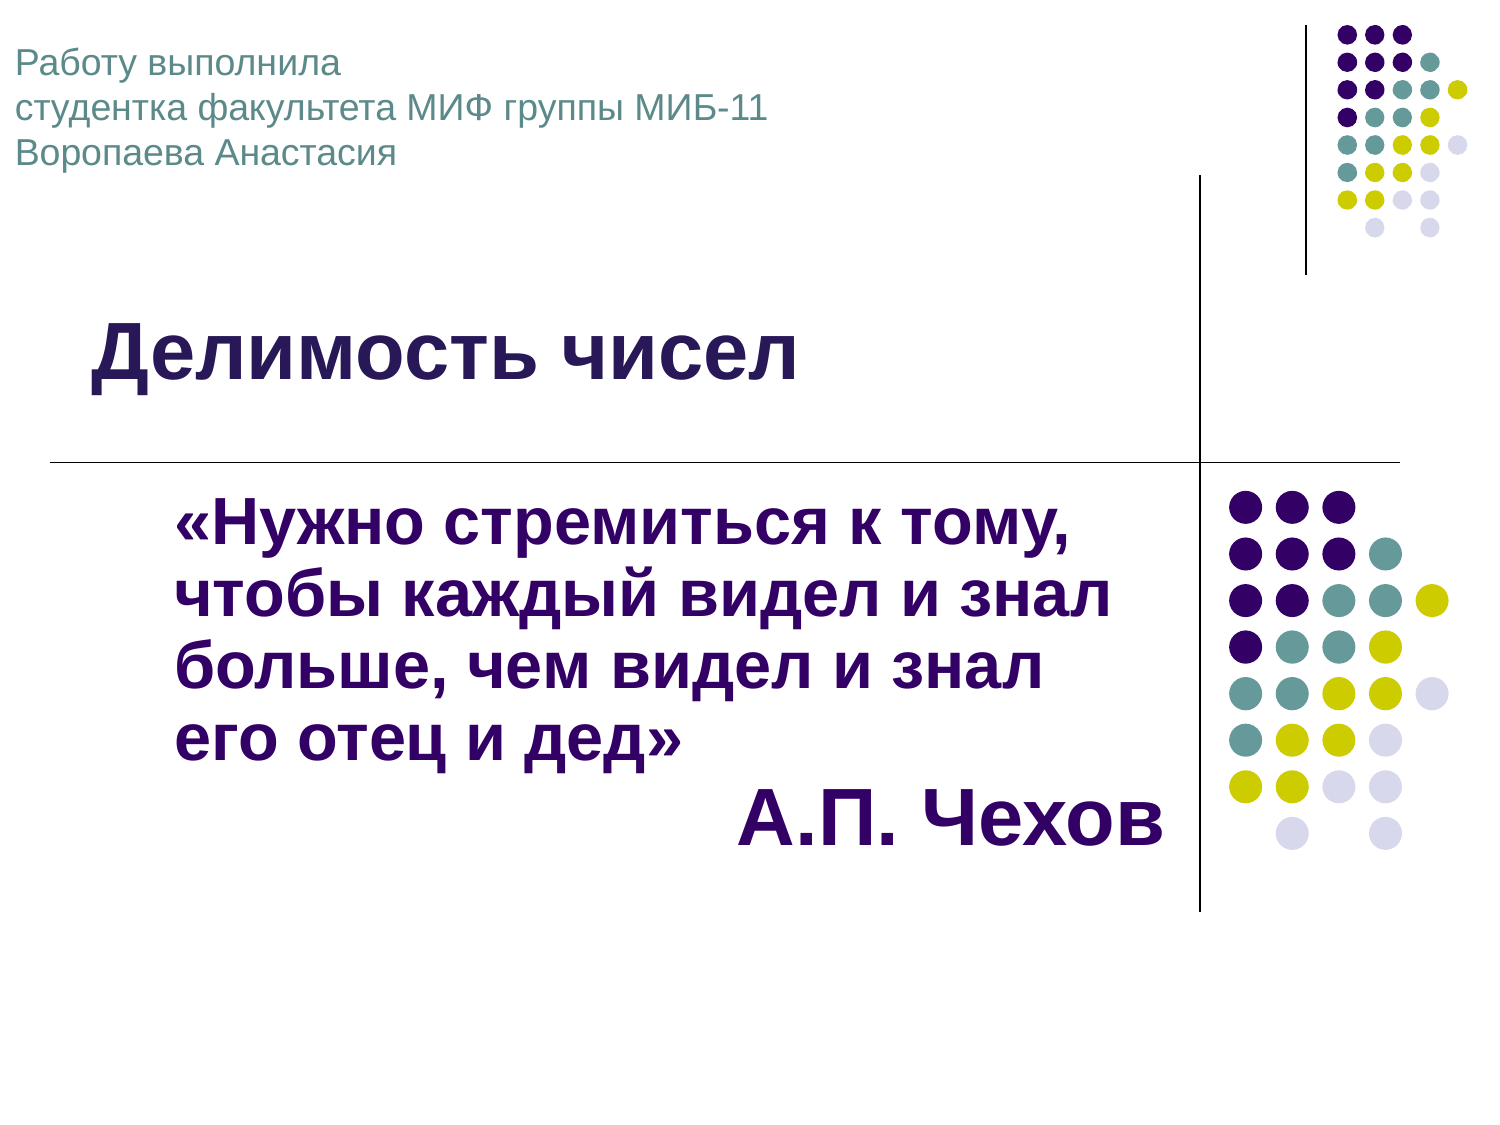

Работу выполнила
студентка факультета МИФ группы МИБ-11
Воропаева Анастасия
# Делимость чисел
«Нужно стремиться к тому, чтобы каждый видел и знал больше, чем видел и знал
его отец и дед»
 А.П. Чехов